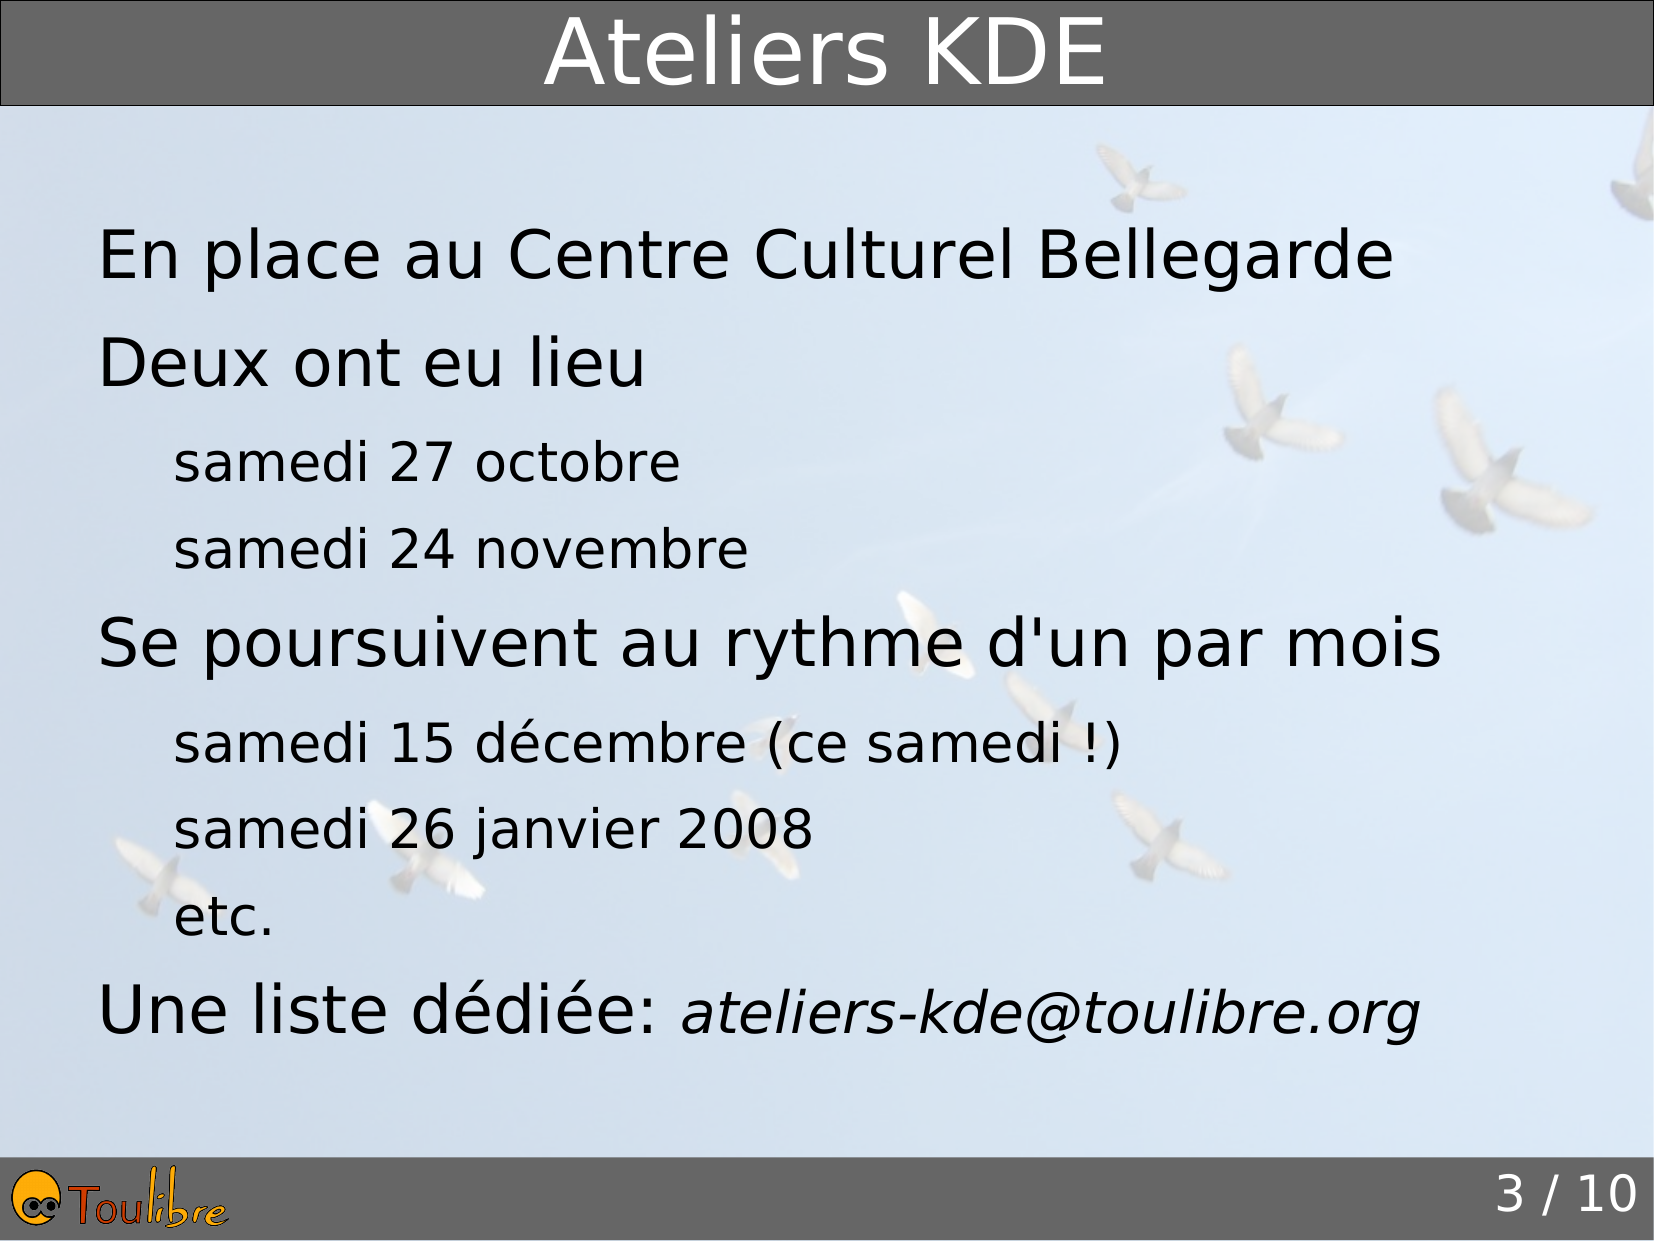

# Ateliers KDE
En place au Centre Culturel Bellegarde
Deux ont eu lieu
samedi 27 octobre
samedi 24 novembre
Se poursuivent au rythme d'un par mois
samedi 15 décembre (ce samedi !)
samedi 26 janvier 2008
etc.
Une liste dédiée: ateliers-kde@toulibre.org